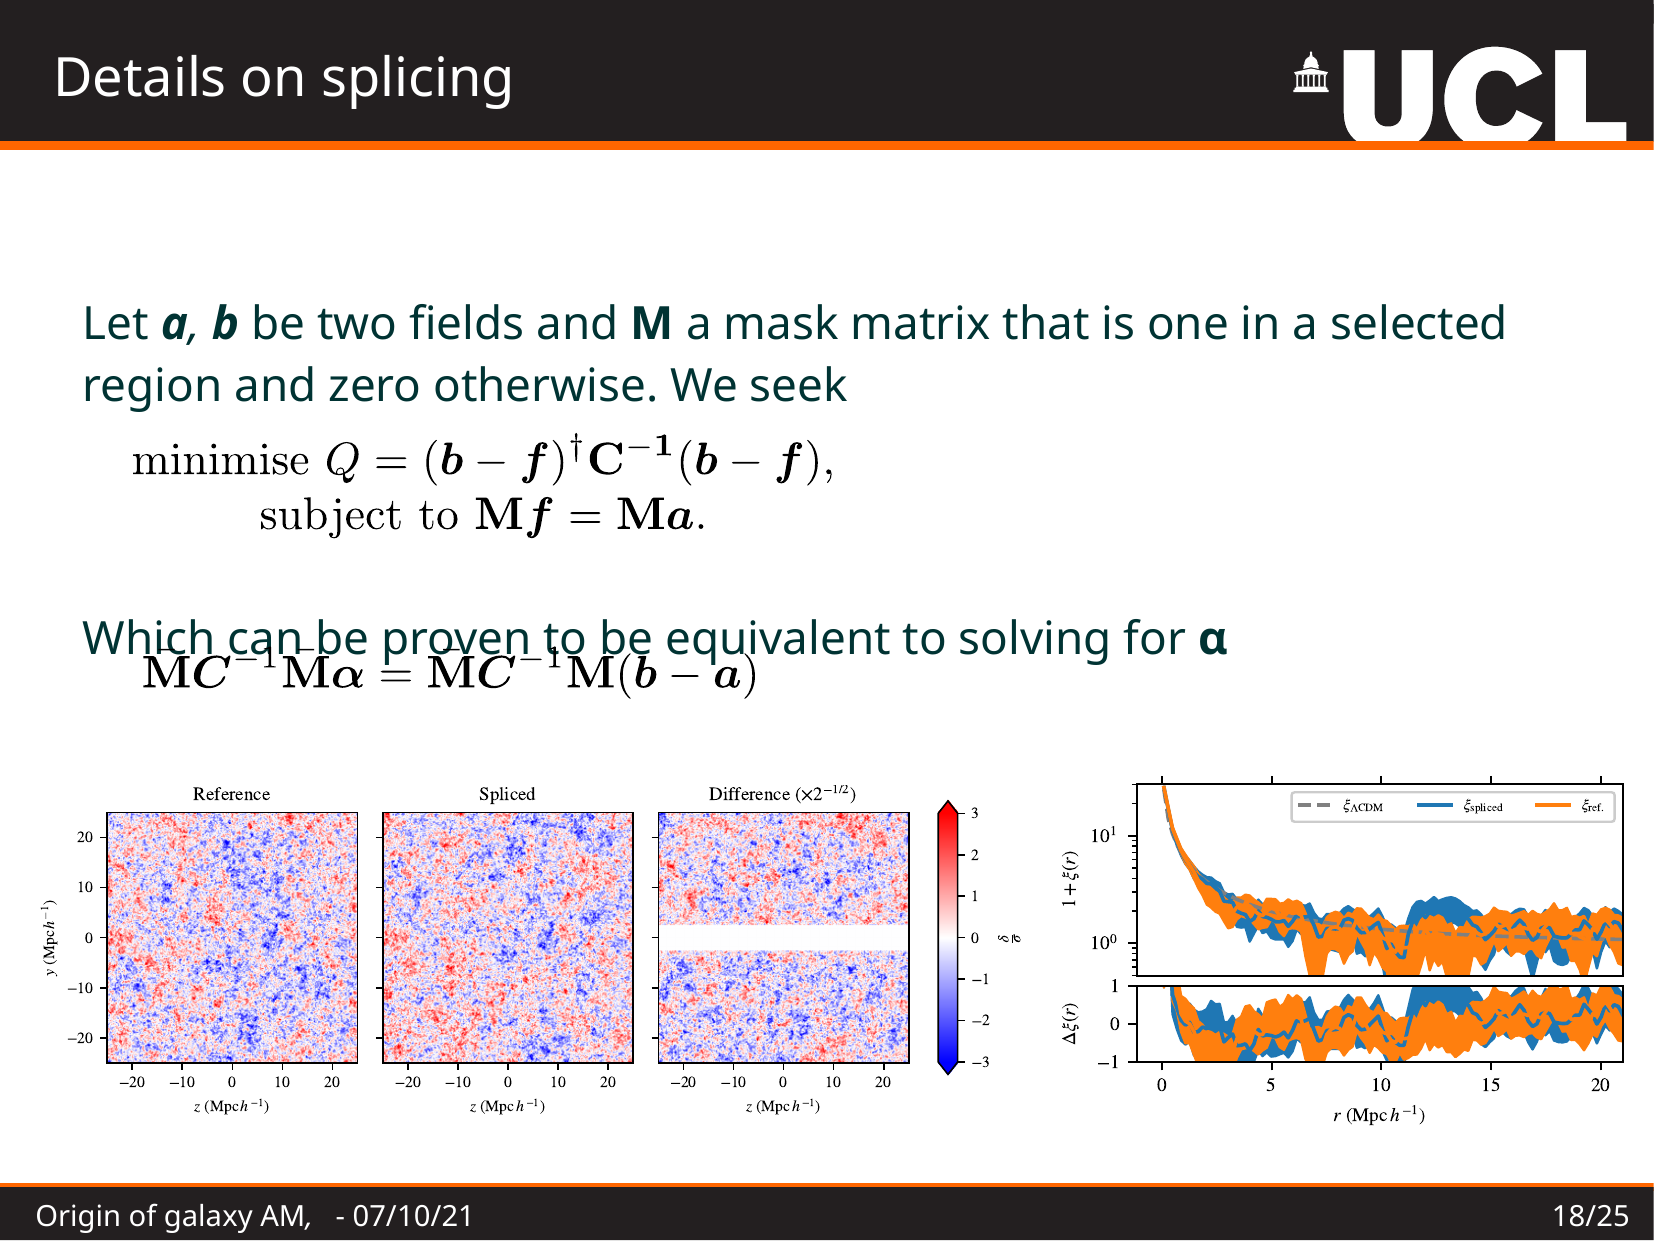

# Details on splicing
Let a, b be two fields and M a mask matrix that is one in a selected region and zero otherwise. We seek
Which can be proven to be equivalent to solving for α
03 September 2021
18